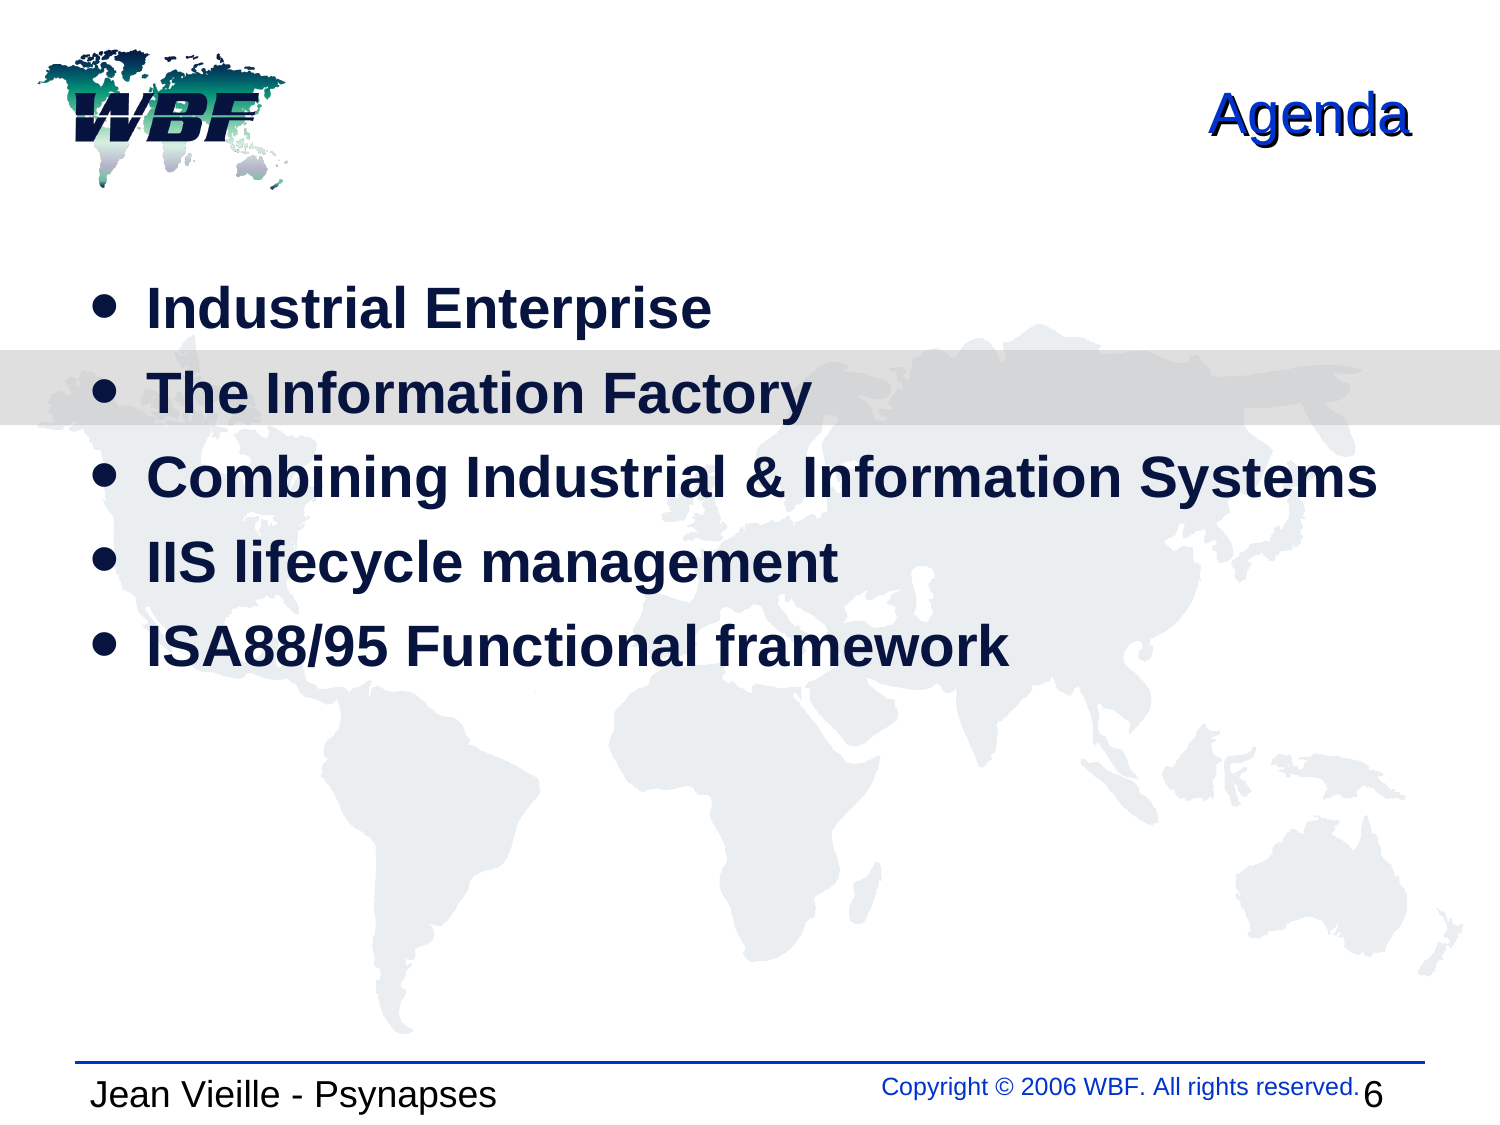

# Agenda
Industrial Enterprise
The Information Factory
Combining Industrial & Information Systems
IIS lifecycle management
ISA88/95 Functional framework
Jean Vieille - Psynapses
6